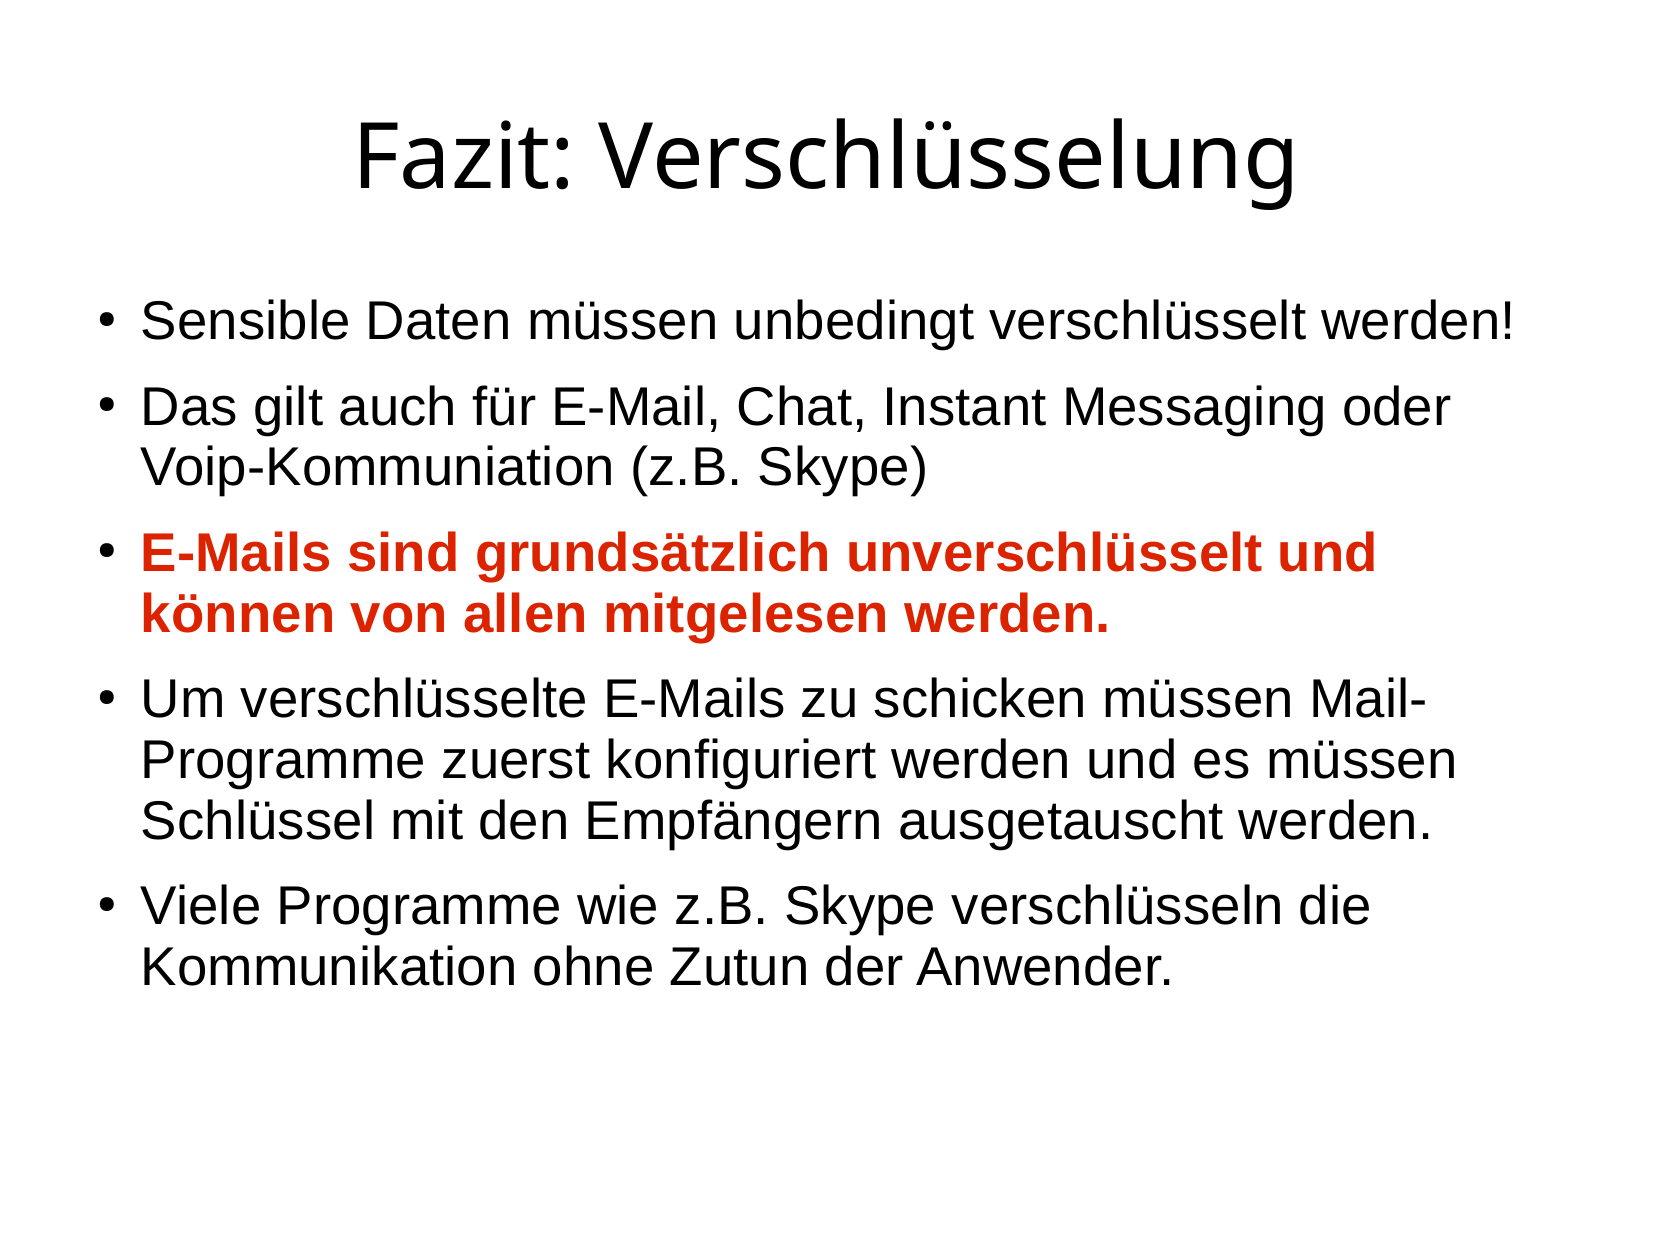

# Fazit: Verschlüsselung
Sensible Daten müssen unbedingt verschlüsselt werden!
Das gilt auch für E-Mail, Chat, Instant Messaging oder Voip-Kommuniation (z.B. Skype)
E-Mails sind grundsätzlich unverschlüsselt und können von allen mitgelesen werden.
Um verschlüsselte E-Mails zu schicken müssen Mail-Programme zuerst konfiguriert werden und es müssen Schlüssel mit den Empfängern ausgetauscht werden.
Viele Programme wie z.B. Skype verschlüsseln die Kommunikation ohne Zutun der Anwender.